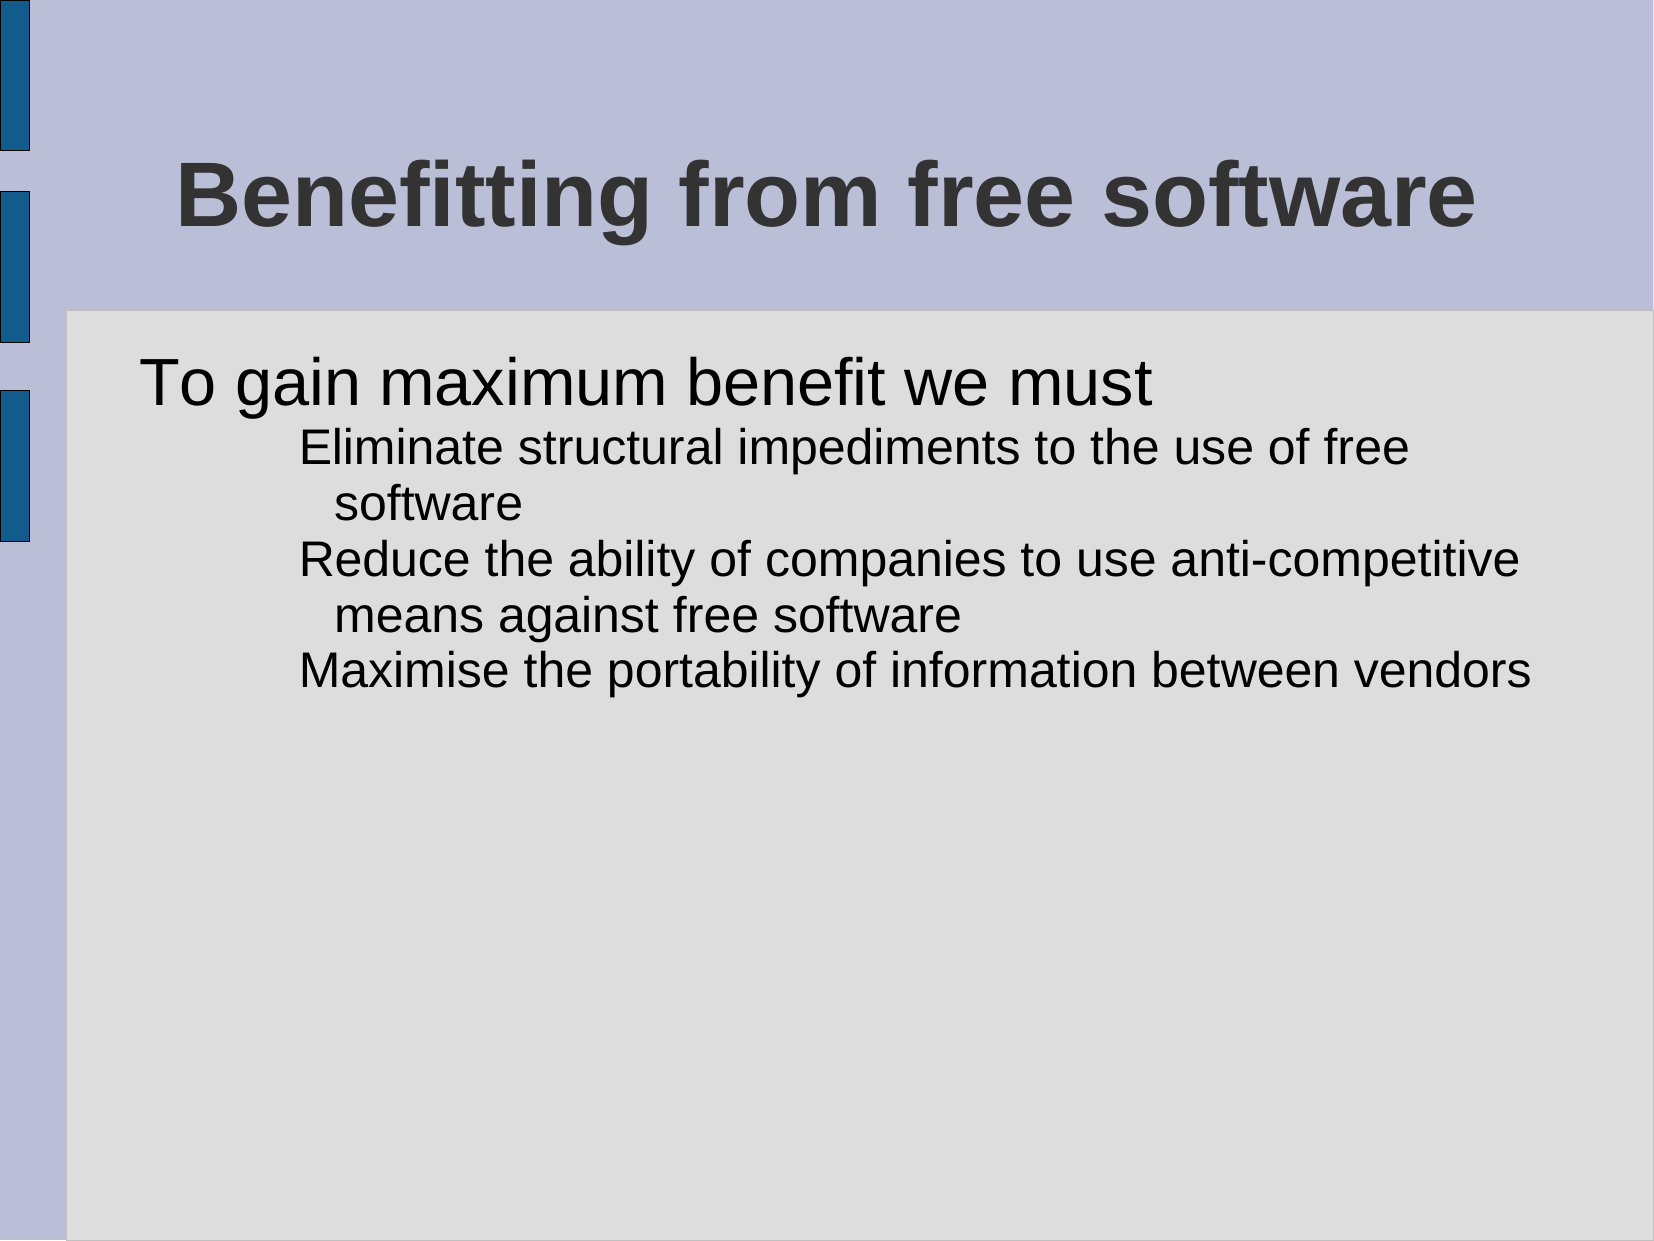

# Benefitting from free software
To gain maximum benefit we must
Eliminate structural impediments to the use of free software
Reduce the ability of companies to use anti-competitive means against free software
Maximise the portability of information between vendors